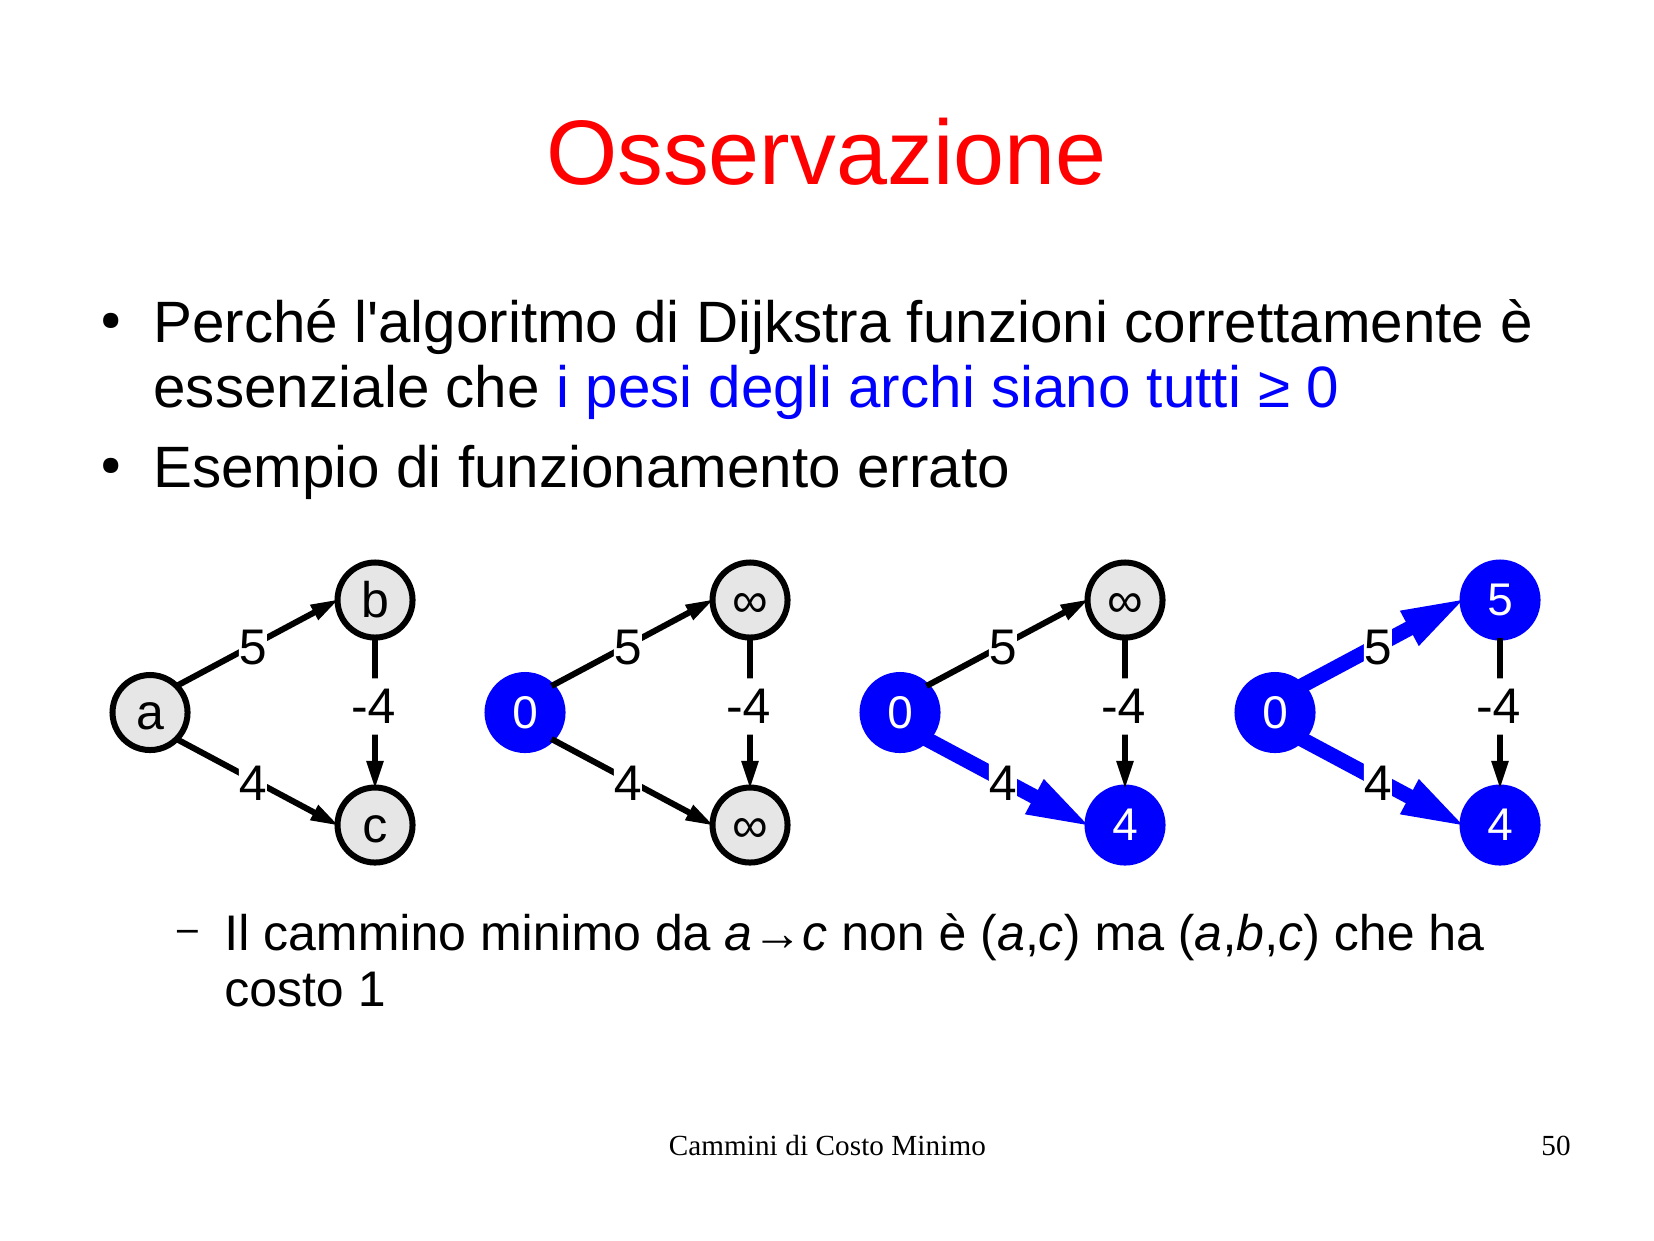

# Osservazione
Perché l'algoritmo di Dijkstra funzioni correttamente è essenziale che i pesi degli archi siano tutti ≥ 0
Esempio di funzionamento errato
Il cammino minimo da a→c non è (a,c) ma (a,b,c) che ha costo 1
b
∞
∞
5
5
5
5
5
a
0
0
0
-4
-4
-4
-4
4
4
4
4
c
∞
4
4
Cammini di Costo Minimo
50